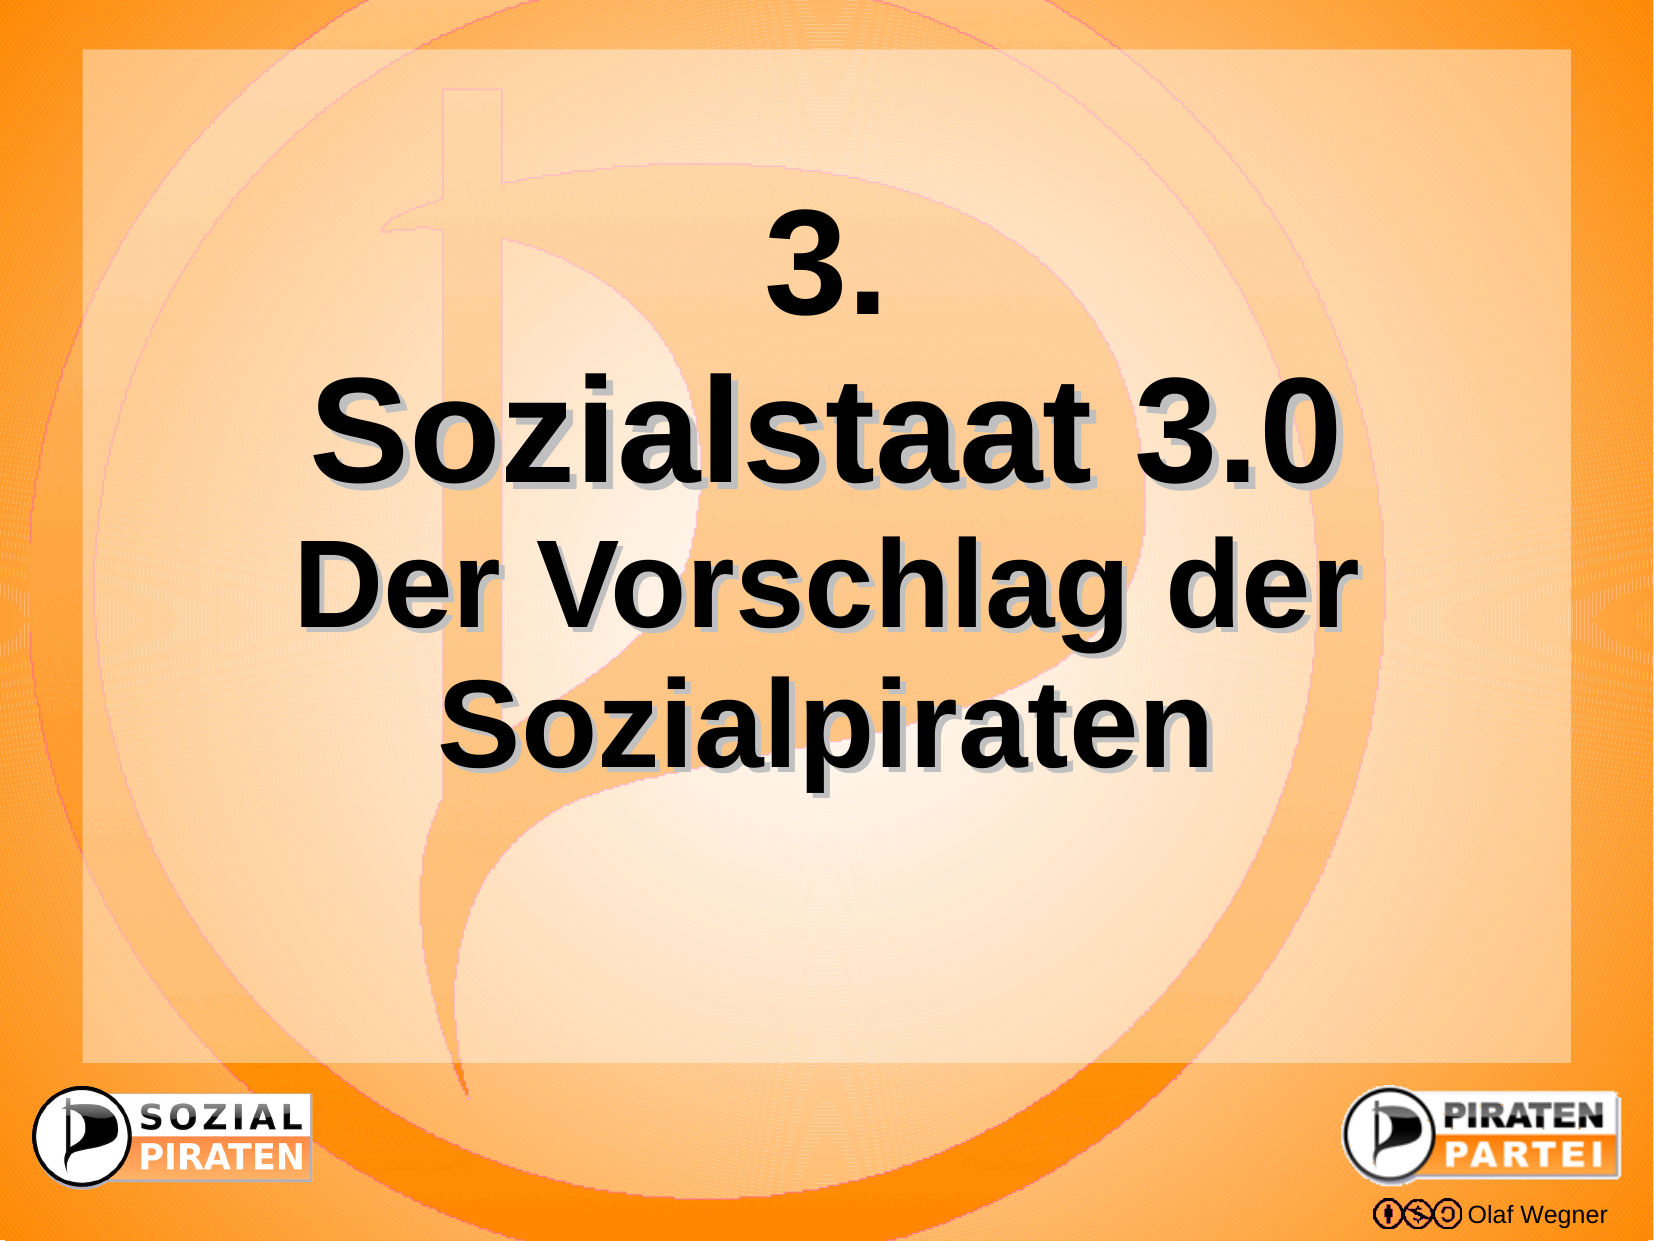

# 3. Sozialstaat 3.0
Der Vorschlag der Sozialpiraten
Olaf Wegner